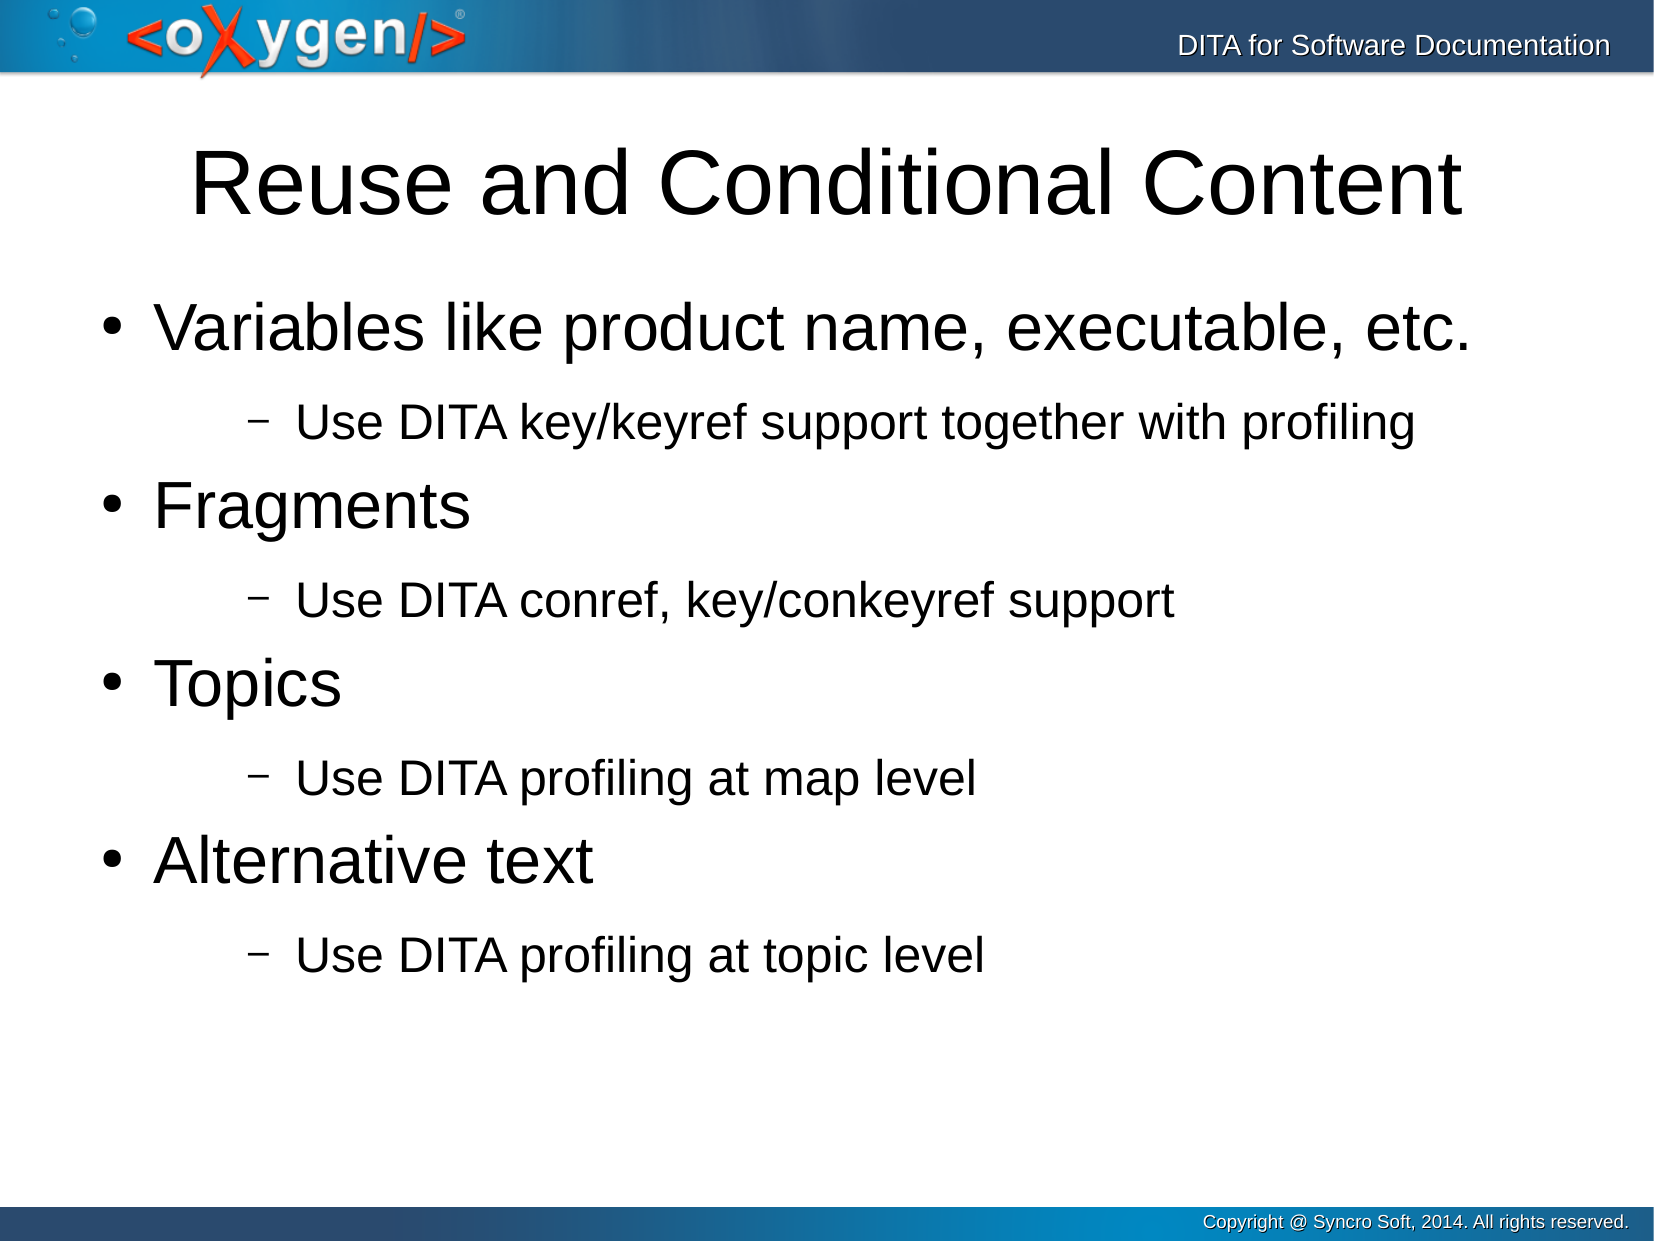

# Reuse and Conditional Content
Variables like product name, executable, etc.
Use DITA key/keyref support together with profiling
Fragments
Use DITA conref, key/conkeyref support
Topics
Use DITA profiling at map level
Alternative text
Use DITA profiling at topic level